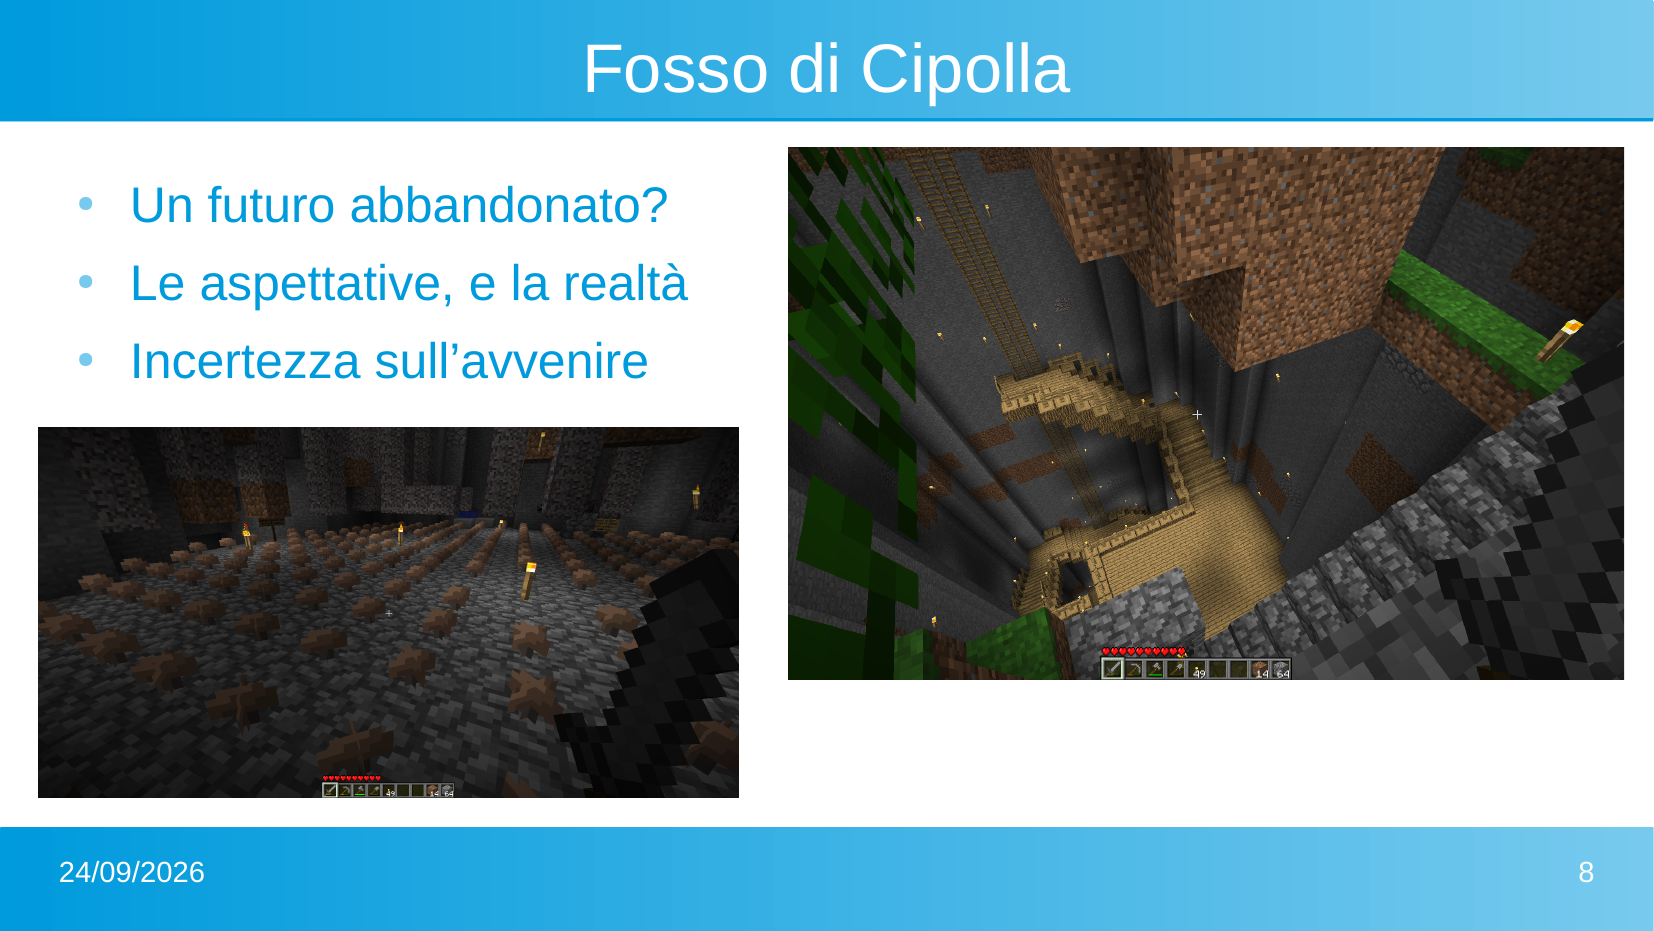

# Fosso di Cipolla
Un futuro abbandonato?
Le aspettative, e la realtà
Incertezza sull’avvenire
8